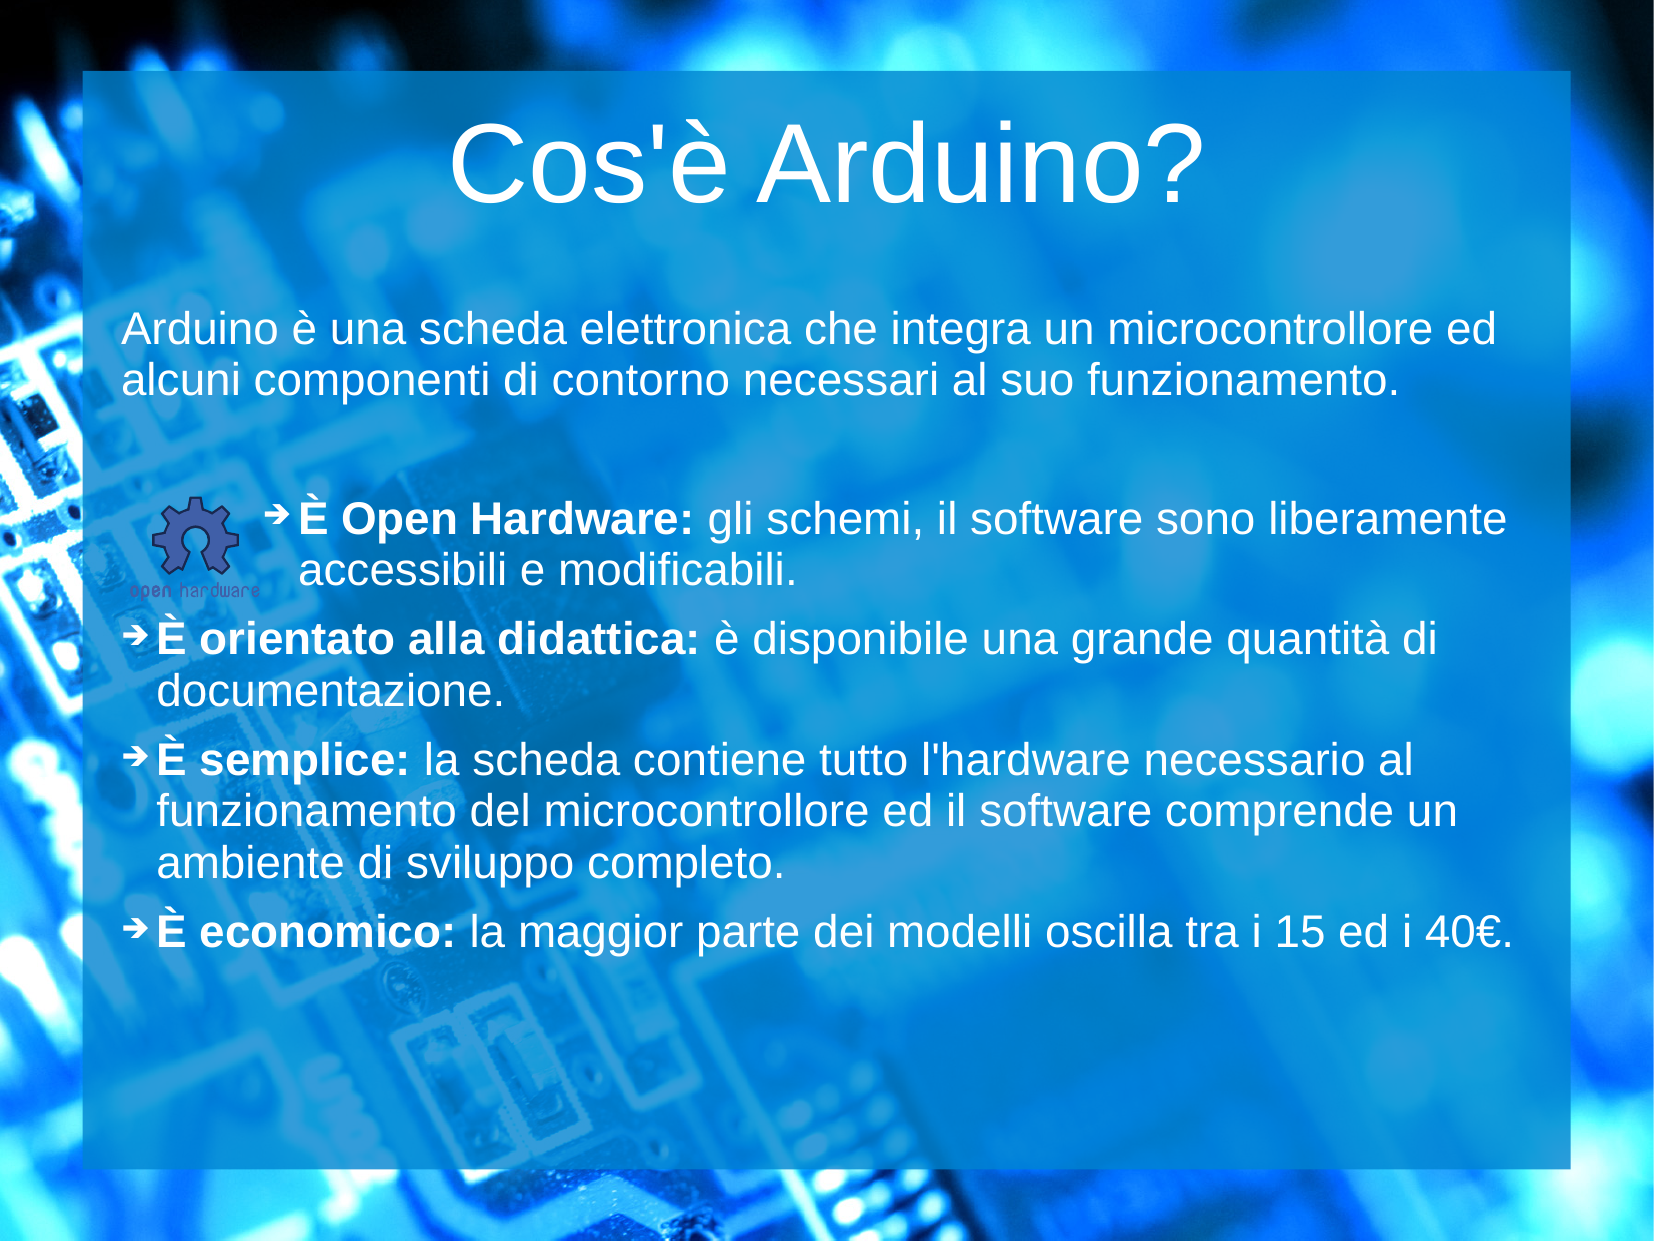

# Cos'è Arduino?
Arduino è una scheda elettronica che integra un microcontrollore ed alcuni componenti di contorno necessari al suo funzionamento.
È Open Hardware: gli schemi, il software sono liberamente accessibili e modificabili.
È orientato alla didattica: è disponibile una grande quantità di documentazione.
È semplice: la scheda contiene tutto l'hardware necessario al funzionamento del microcontrollore ed il software comprende un ambiente di sviluppo completo.
È economico: la maggior parte dei modelli oscilla tra i 15 ed i 40€.